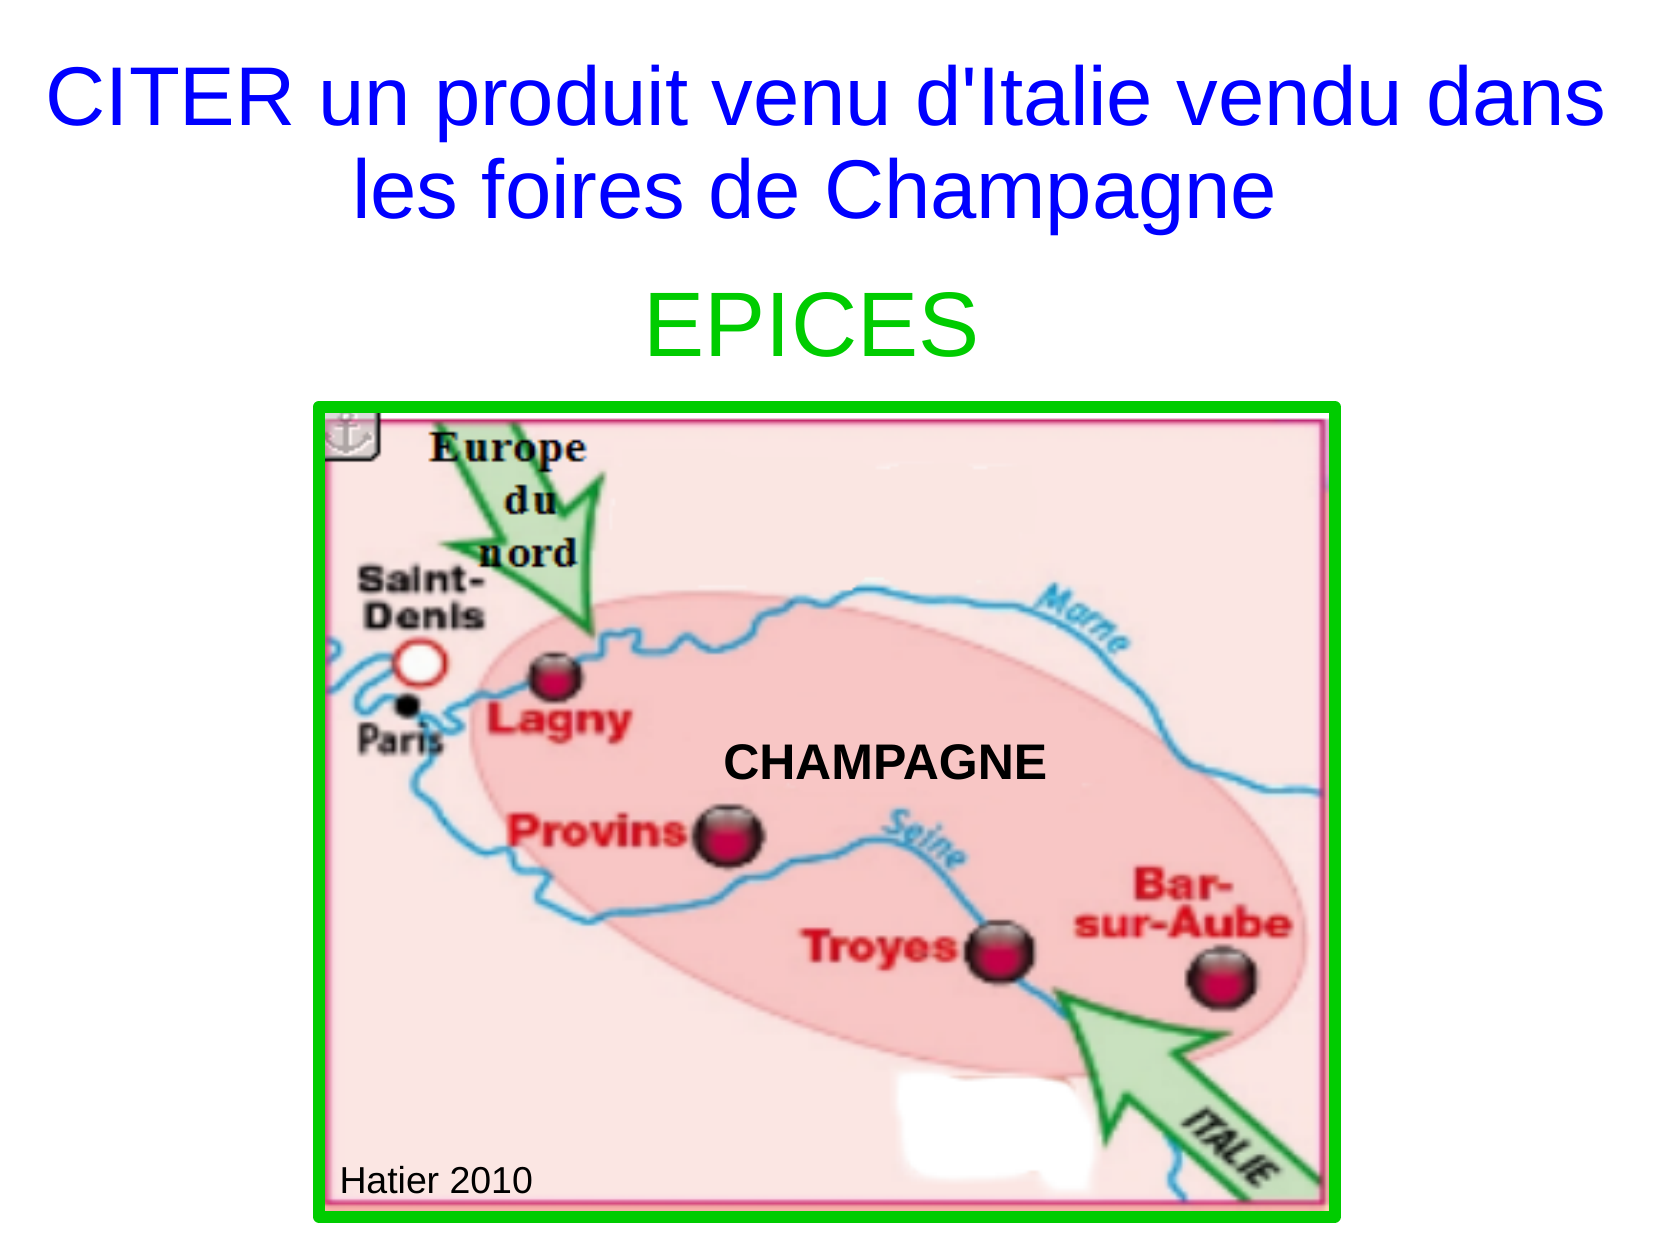

# CITER un produit venu d'Italie vendu dans les foires de Champagne
EPICES
CHAMPAGNE
Hatier 2010